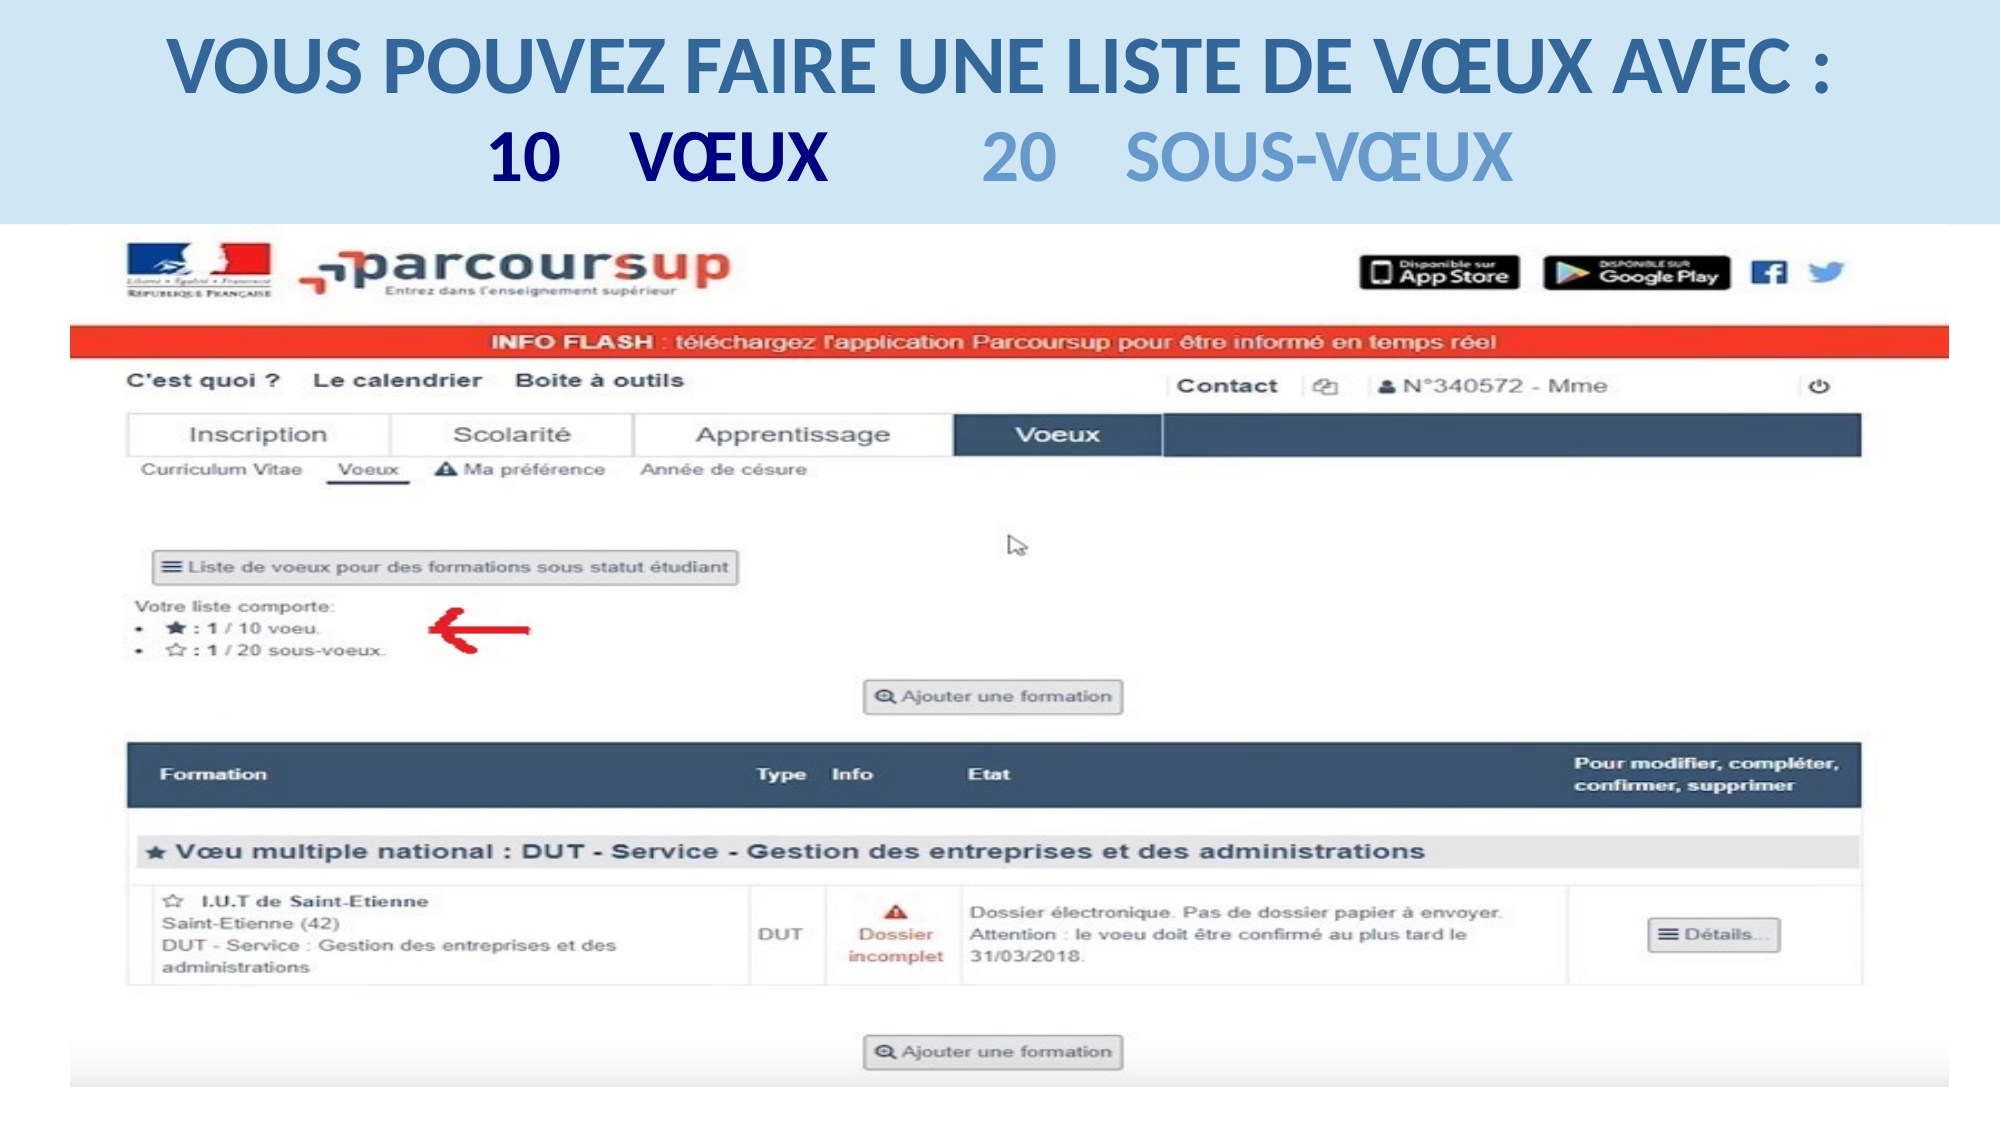

# VOUS POUVEZ FAIRE UNE LISTE DE VŒUX AVEC : 10 VŒUX 20 SOUS-VŒUX